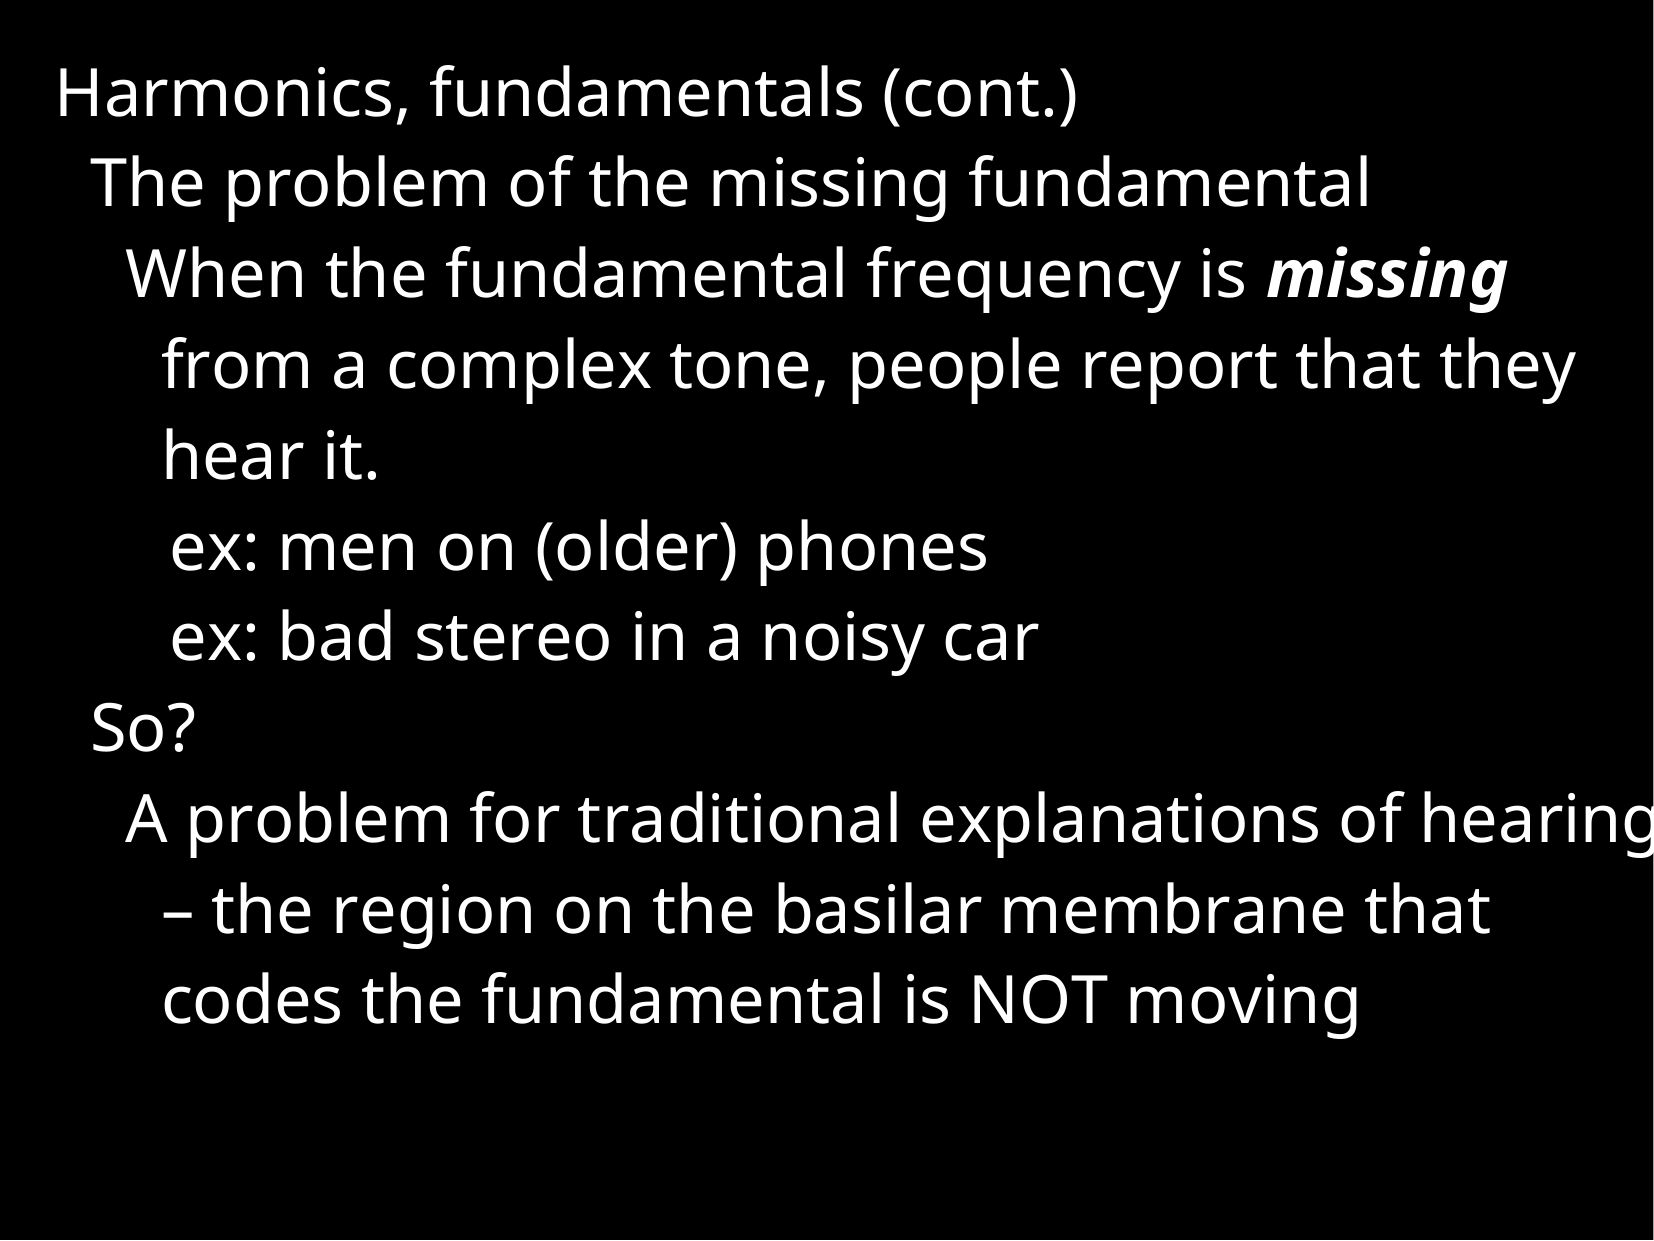

Harmonics, fundamentals (cont.)
The problem of the missing fundamental
When the fundamental frequency is missing from a complex tone, people report that they hear it.
		ex: men on (older) phones
		ex: bad stereo in a noisy car
So?
A problem for traditional explanations of hearing – the region on the basilar membrane that codes the fundamental is NOT moving